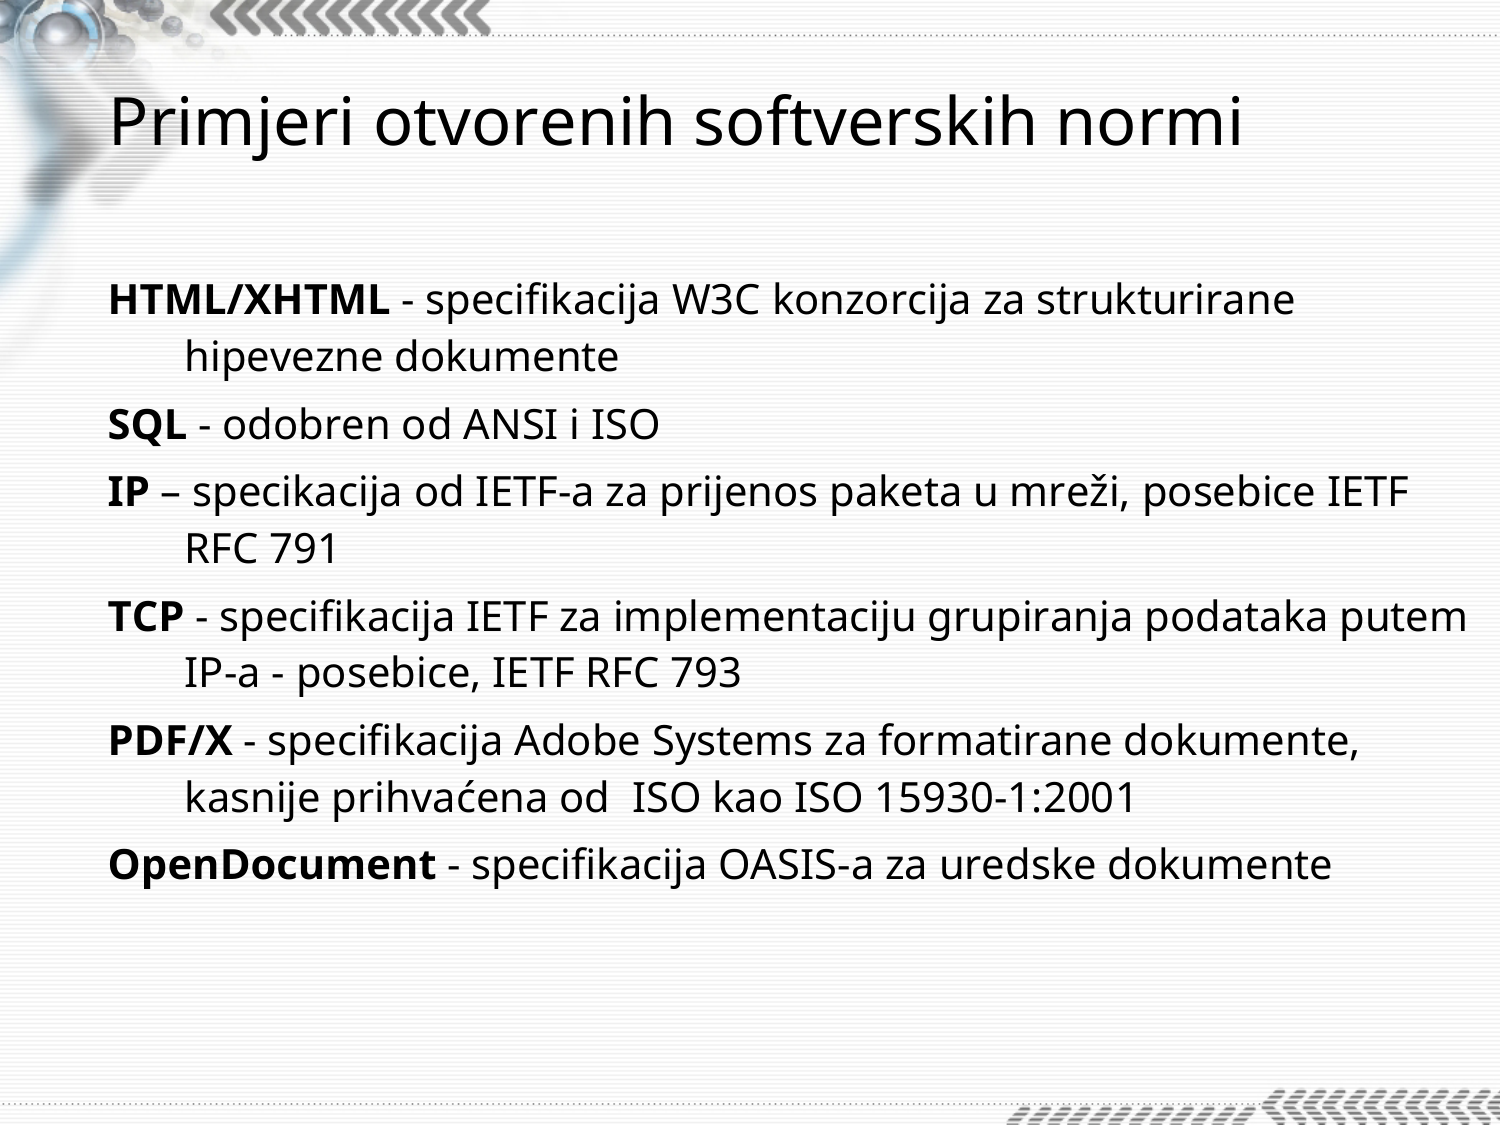

# Primjeri otvorenih softverskih normi
HTML/XHTML - specifikacija W3C konzorcija za strukturirane hipevezne dokumente
SQL - odobren od ANSI i ISO
IP – specikacija od IETF-a za prijenos paketa u mreži, posebice IETF RFC 791
TCP - specifikacija IETF za implementaciju grupiranja podataka putem IP-a - posebice, IETF RFC 793
PDF/X - specifikacija Adobe Systems za formatirane dokumente, kasnije prihvaćena od ISO kao ISO 15930-1:2001
OpenDocument - specifikacija OASIS-a za uredske dokumente